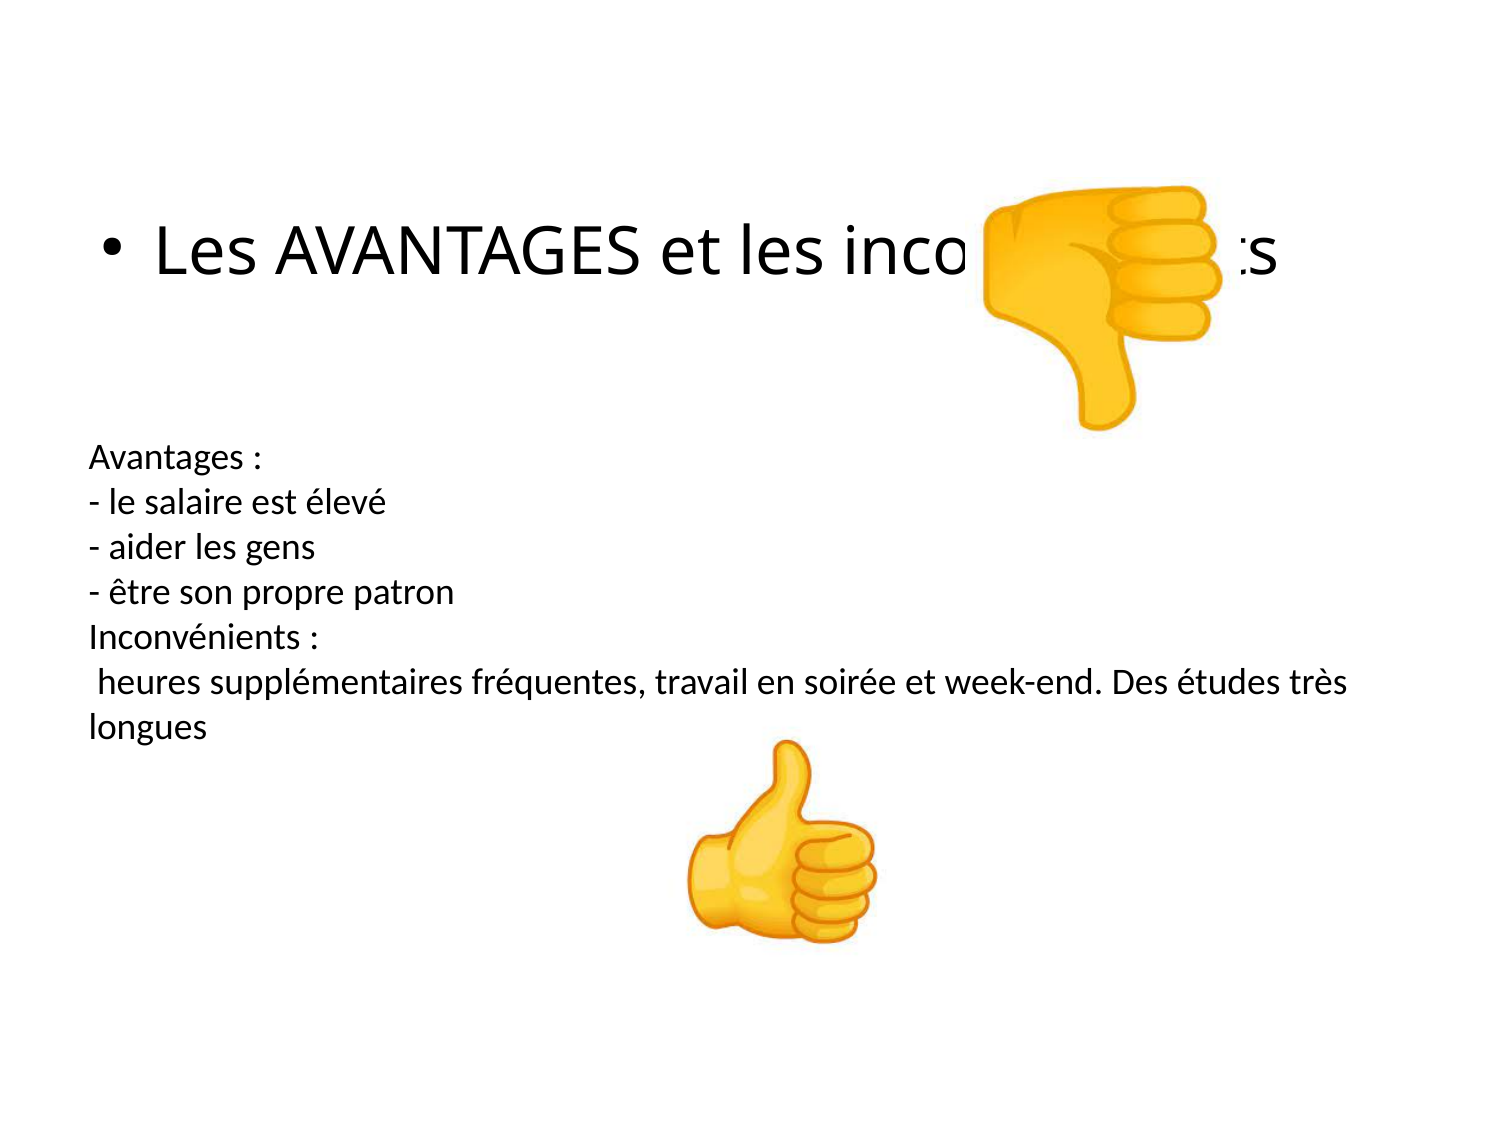

Les AVANTAGES et les inconvénients
# Avantages : - le salaire est élevé - aider les gens - être son propre patron Inconvénients : heures supplémentaires fréquentes, travail en soirée et week-end. Des études très longues